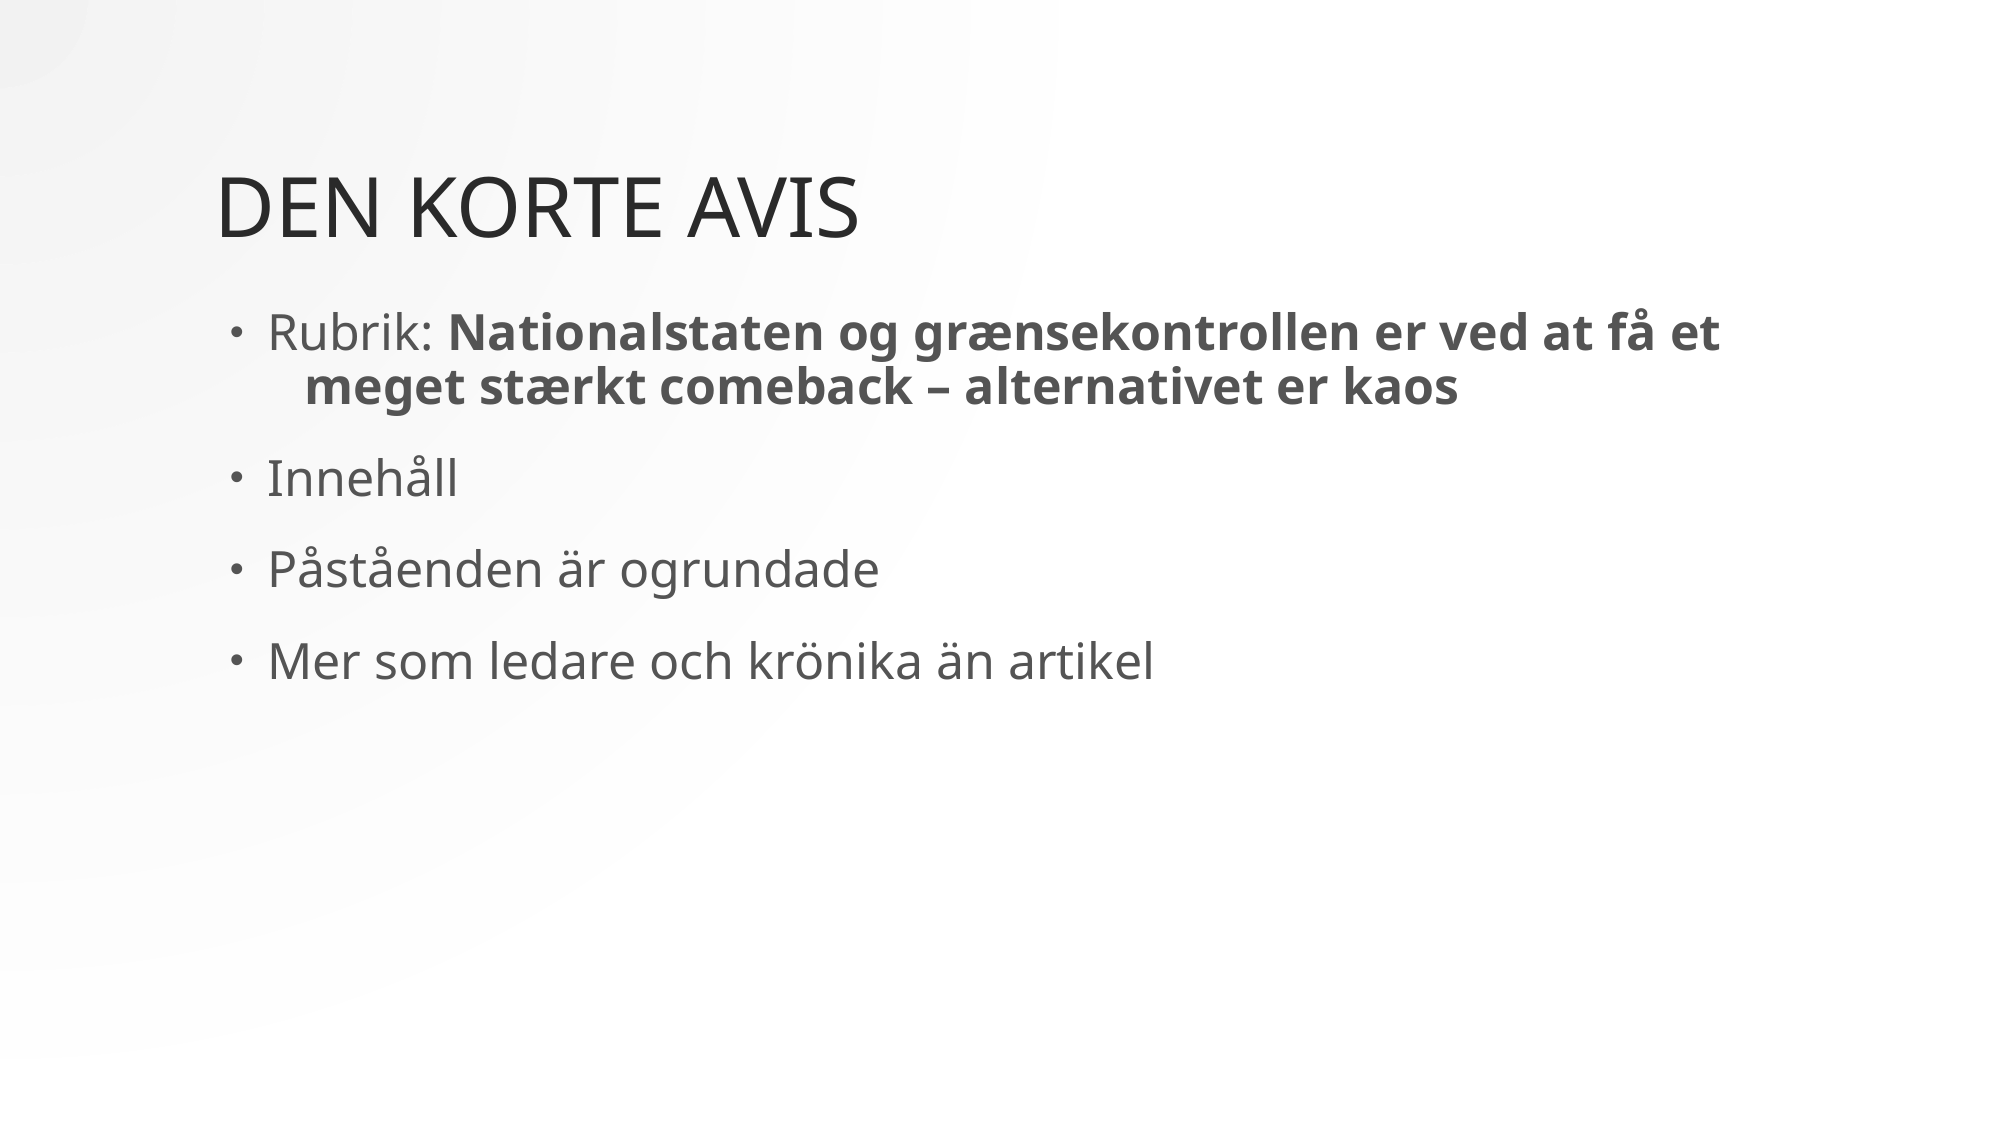

# Den korte avis
Rubrik: Nationalstaten og grænsekontrollen er ved at få et meget stærkt comeback – alternativet er kaos
Innehåll
Påståenden är ogrundade
Mer som ledare och krönika än artikel